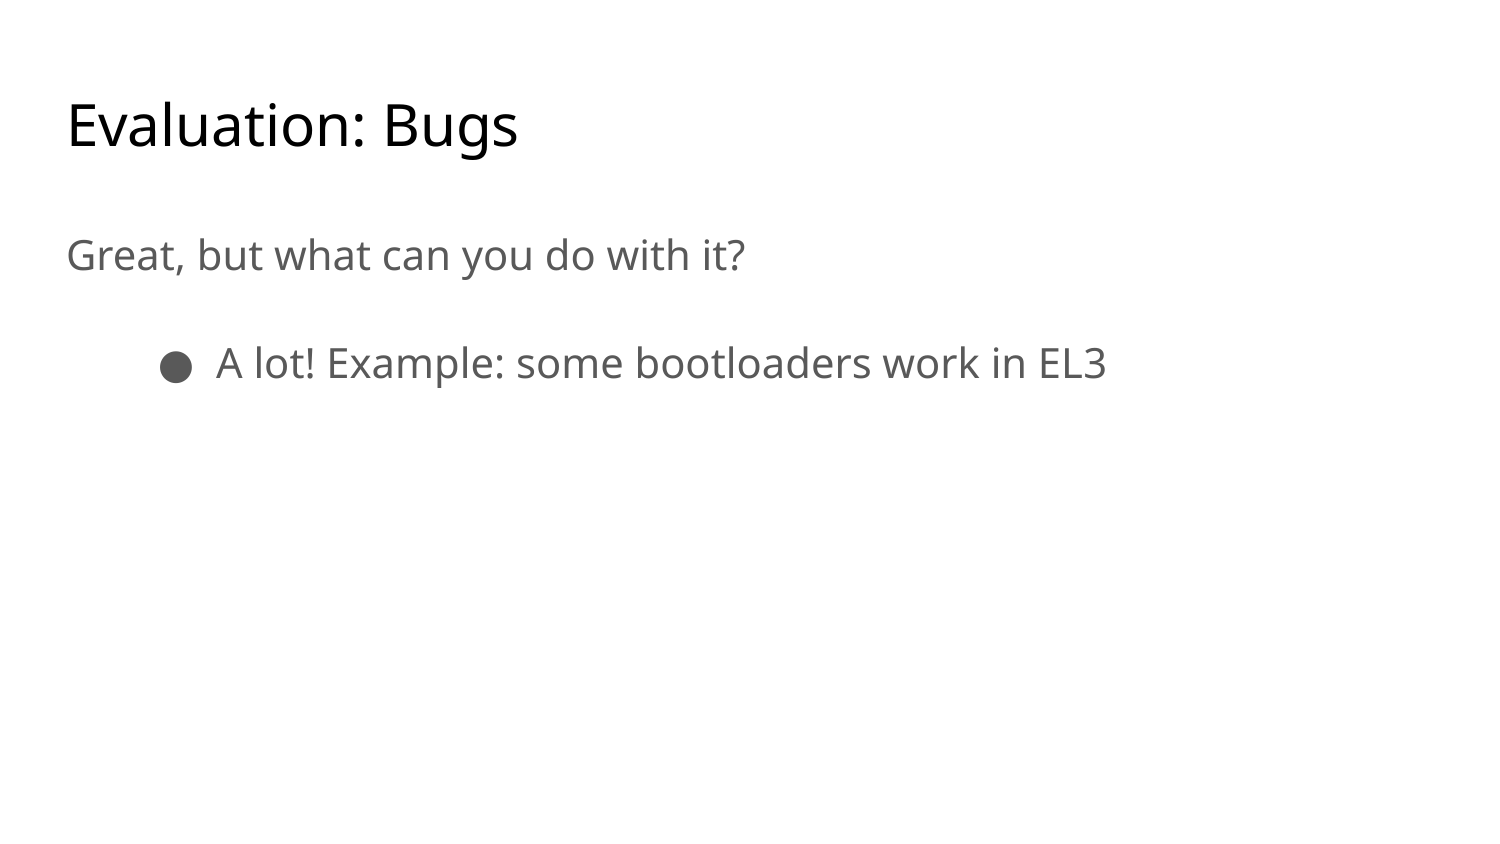

# Evaluation: Bugs
Great, but what can you do with it?
A lot! Example: some bootloaders work in EL3